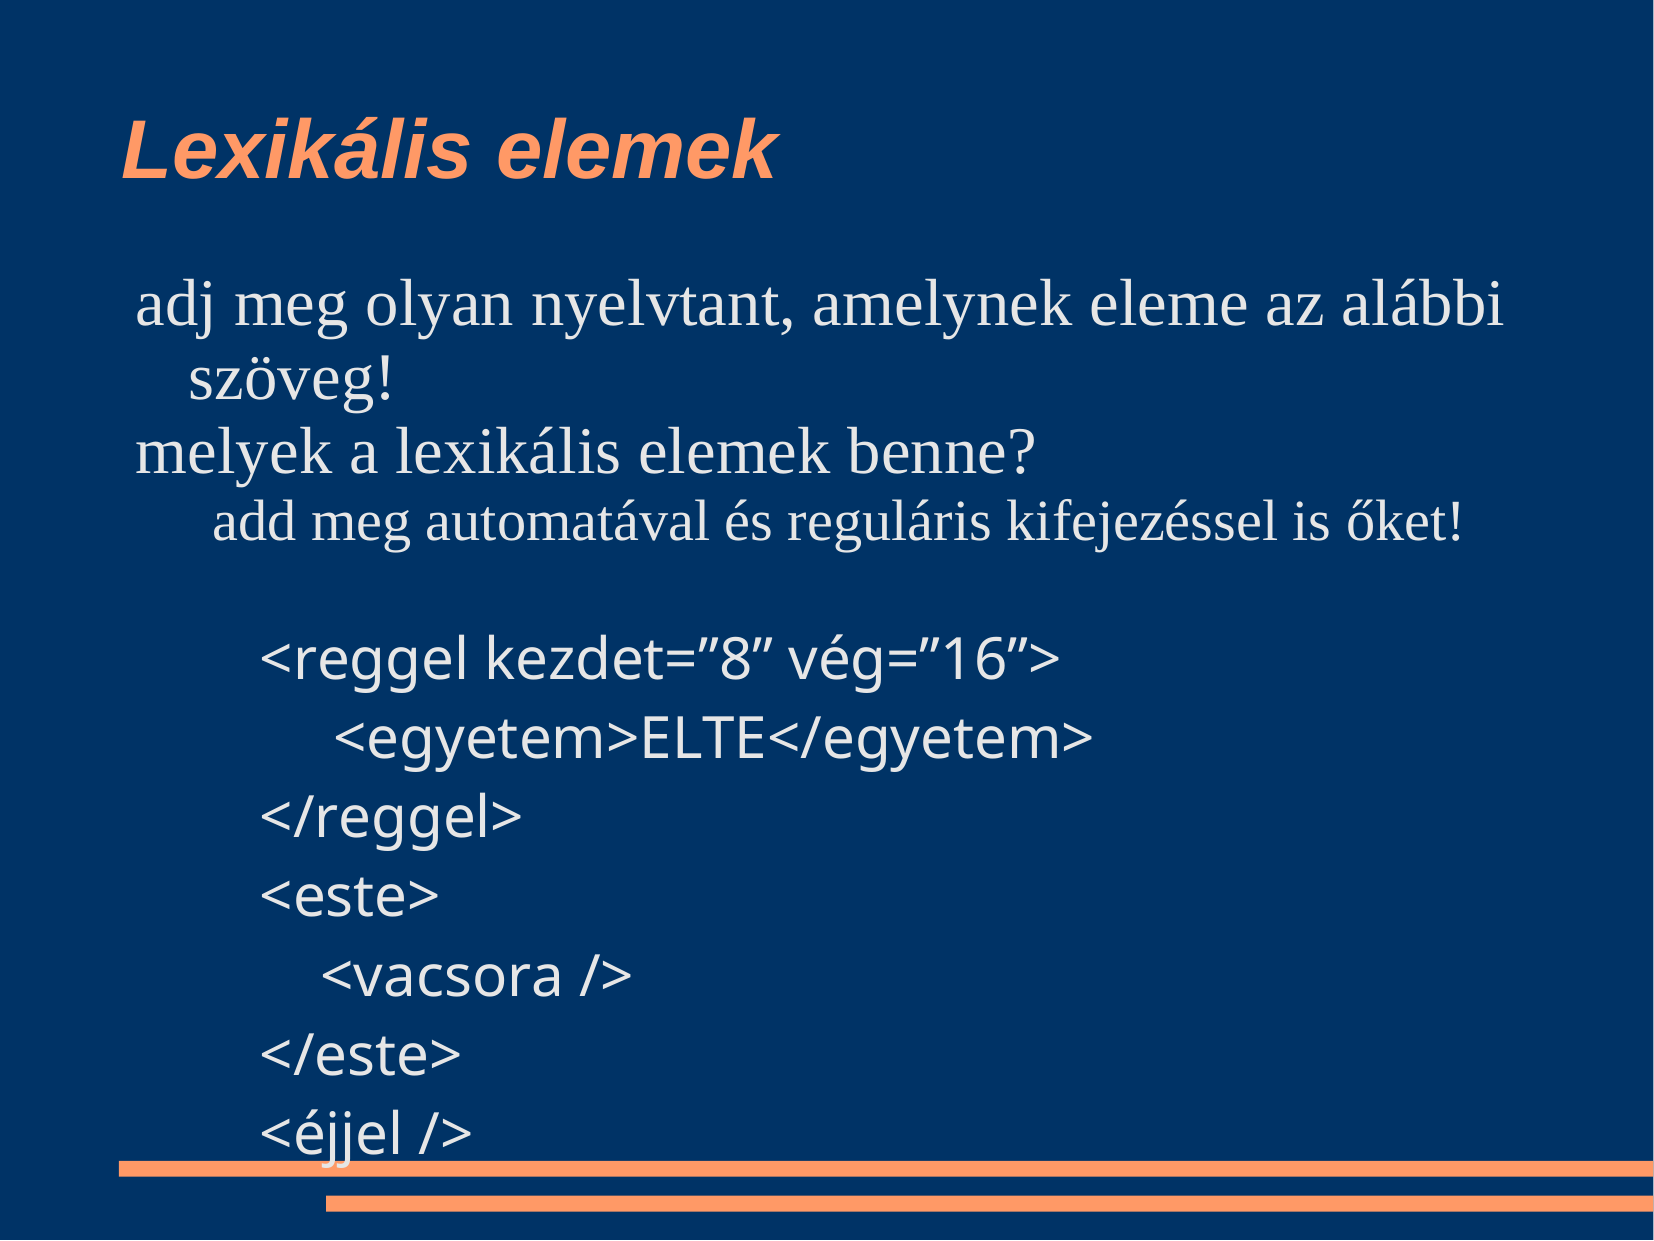

# Lexikális elemek
adj meg olyan nyelvtant, amelynek eleme az alábbi szöveg!
melyek a lexikális elemek benne?
add meg automatával és reguláris kifejezéssel is őket!
<reggel kezdet=”8” vég=”16”>
	<egyetem>ELTE</egyetem>
</reggel>
<este>
 <vacsora />
</este>
<éjjel />